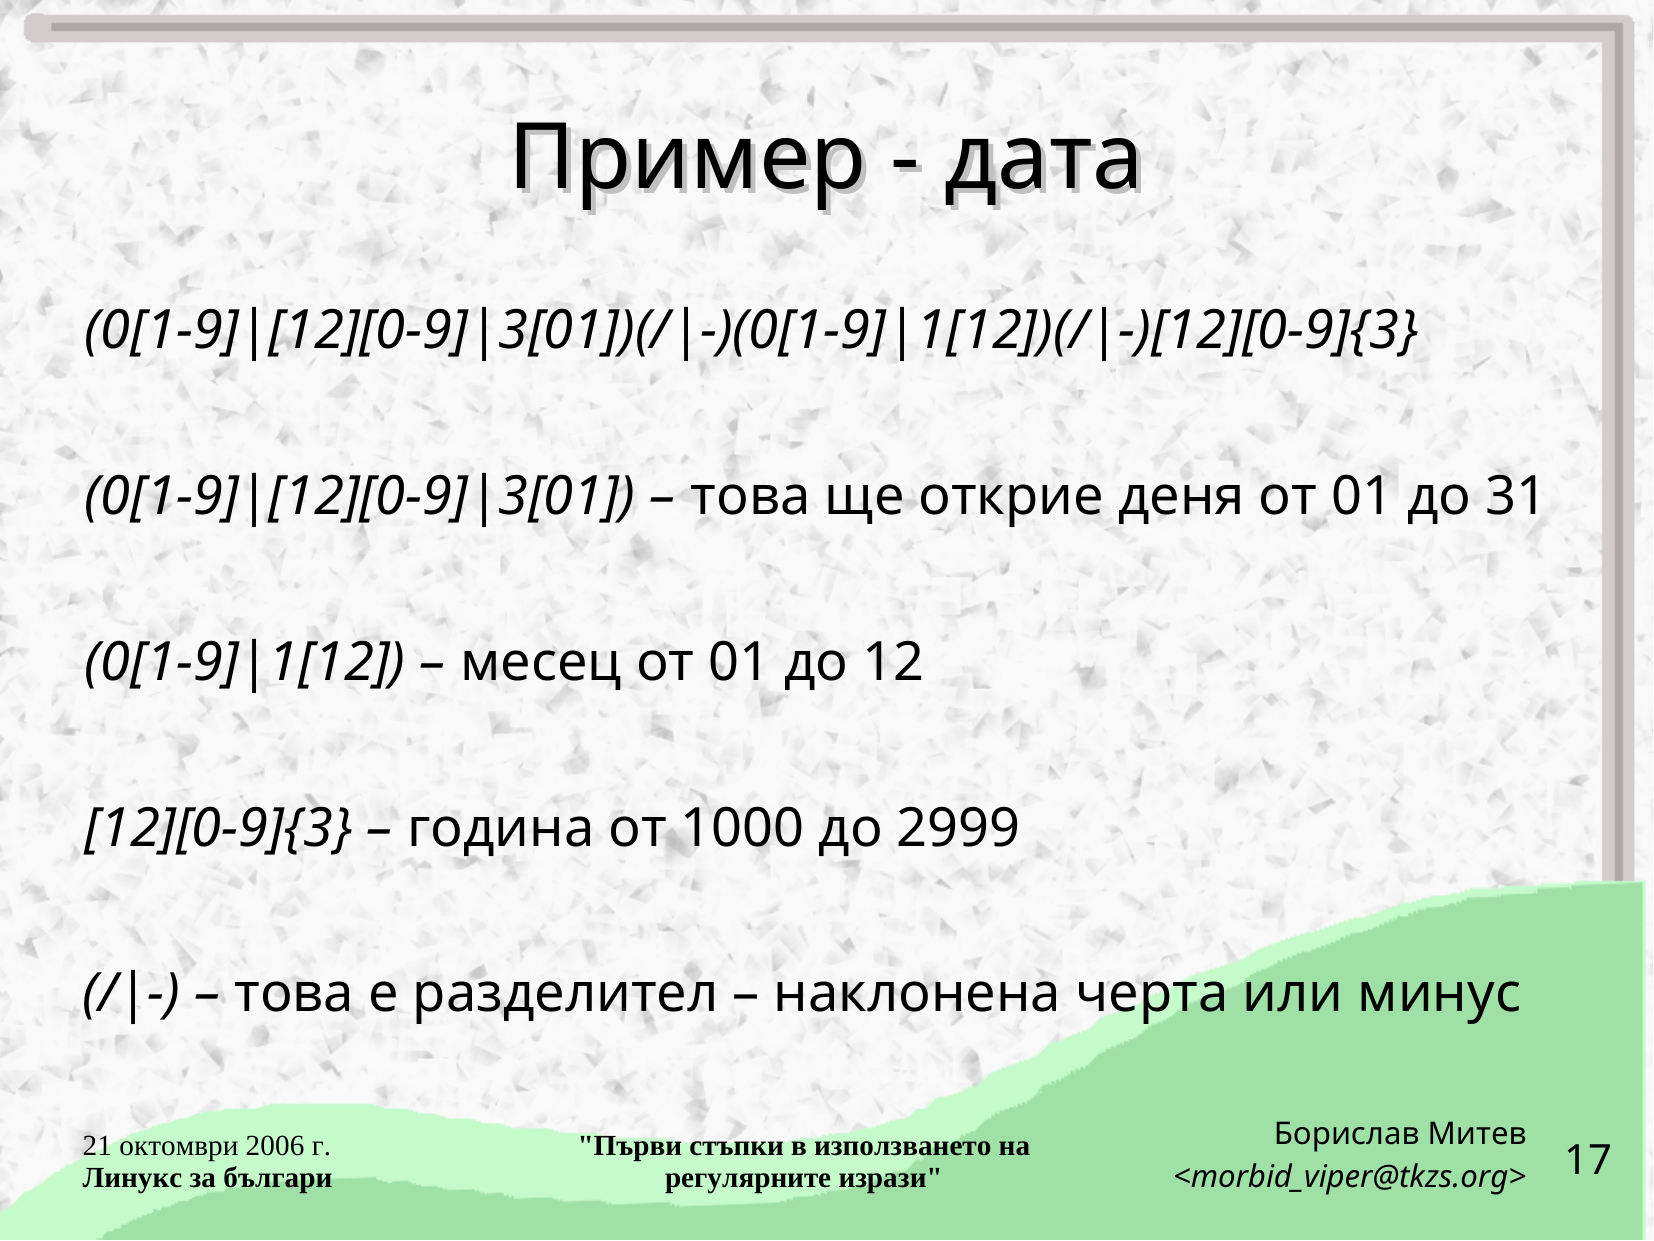

# Пример - дата
(0[1-9]|[12][0-9]|3[01])(/|-)(0[1-9]|1[12])(/|-)[12][0-9]{3}
(0[1-9]|[12][0-9]|3[01]) – това ще открие деня от 01 до 31
(0[1-9]|1[12]) – месец от 01 до 12
[12][0-9]{3} – година от 1000 до 2999
(/|-) – това е разделител – наклонена черта или минус
17